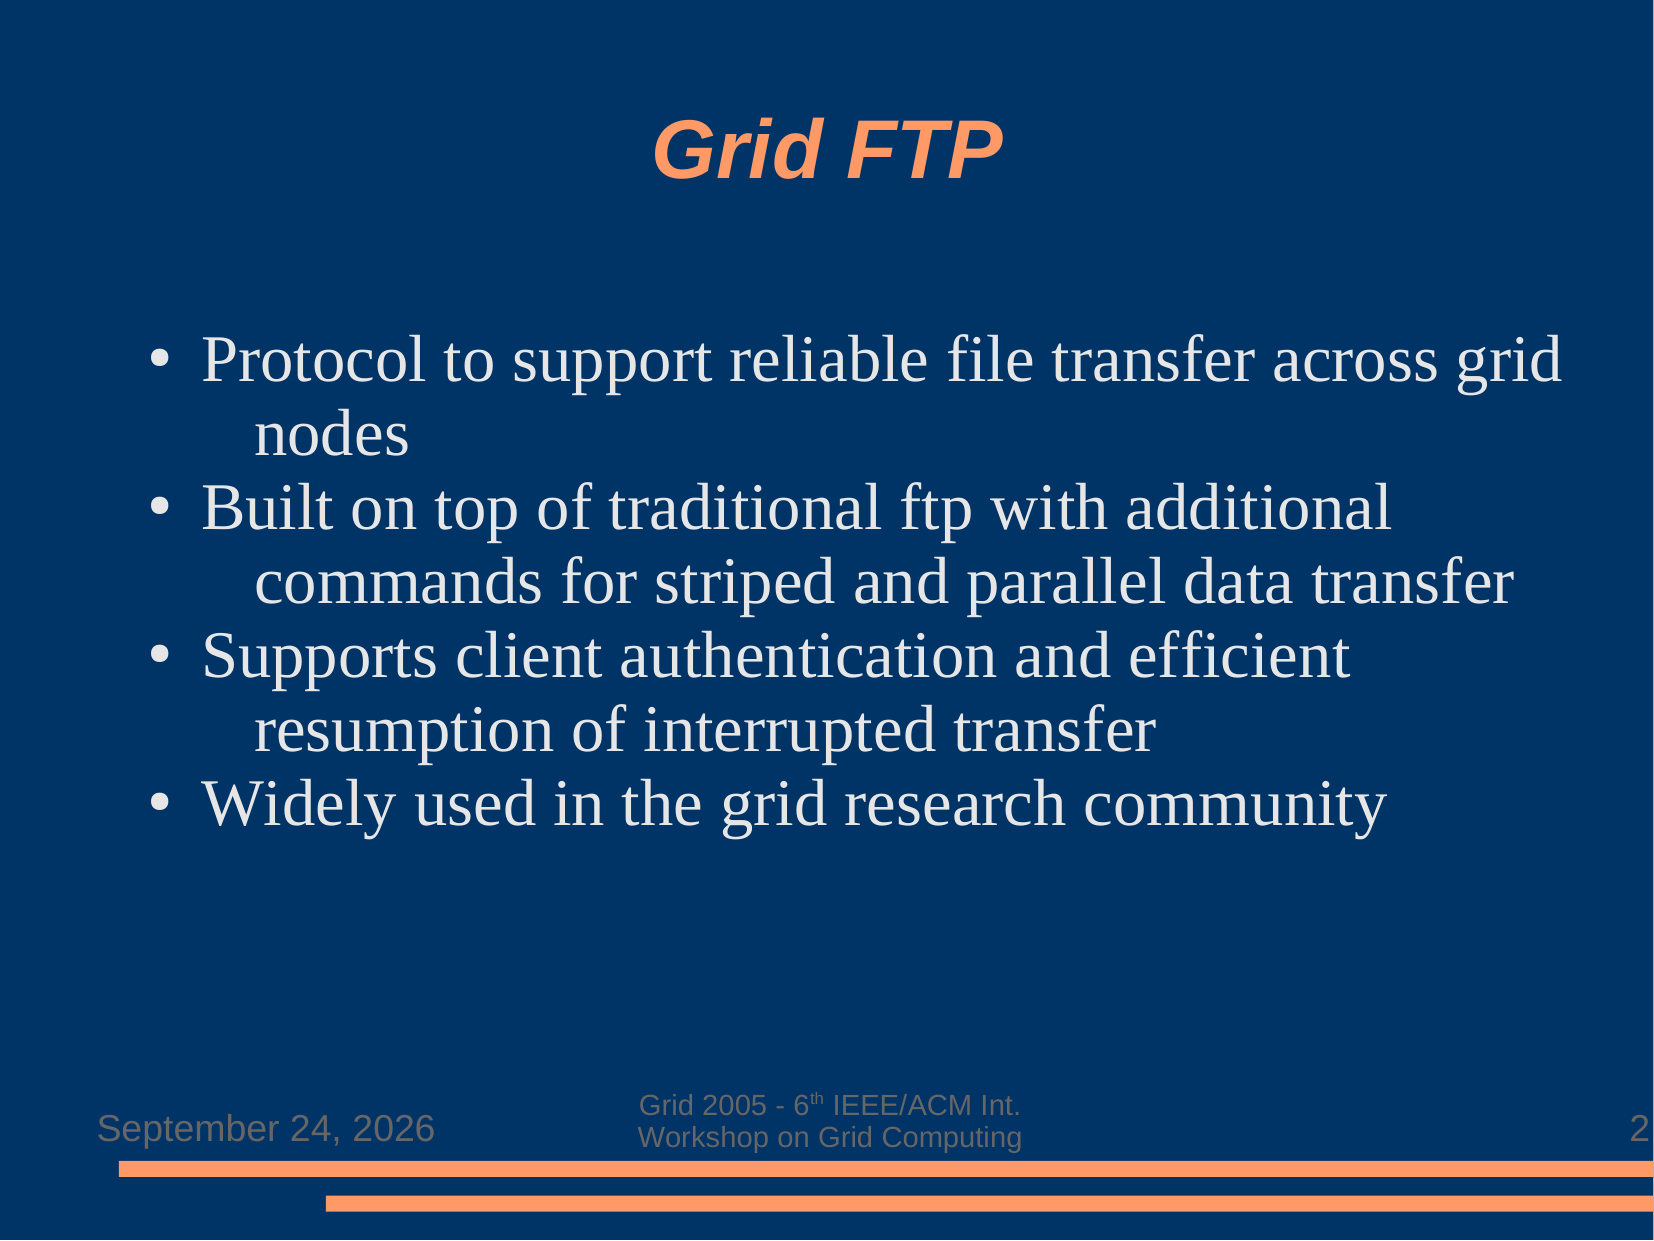

# Grid FTP
Protocol to support reliable file transfer across grid nodes
Built on top of traditional ftp with additional commands for striped and parallel data transfer
Supports client authentication and efficient resumption of interrupted transfer
Widely used in the grid research community